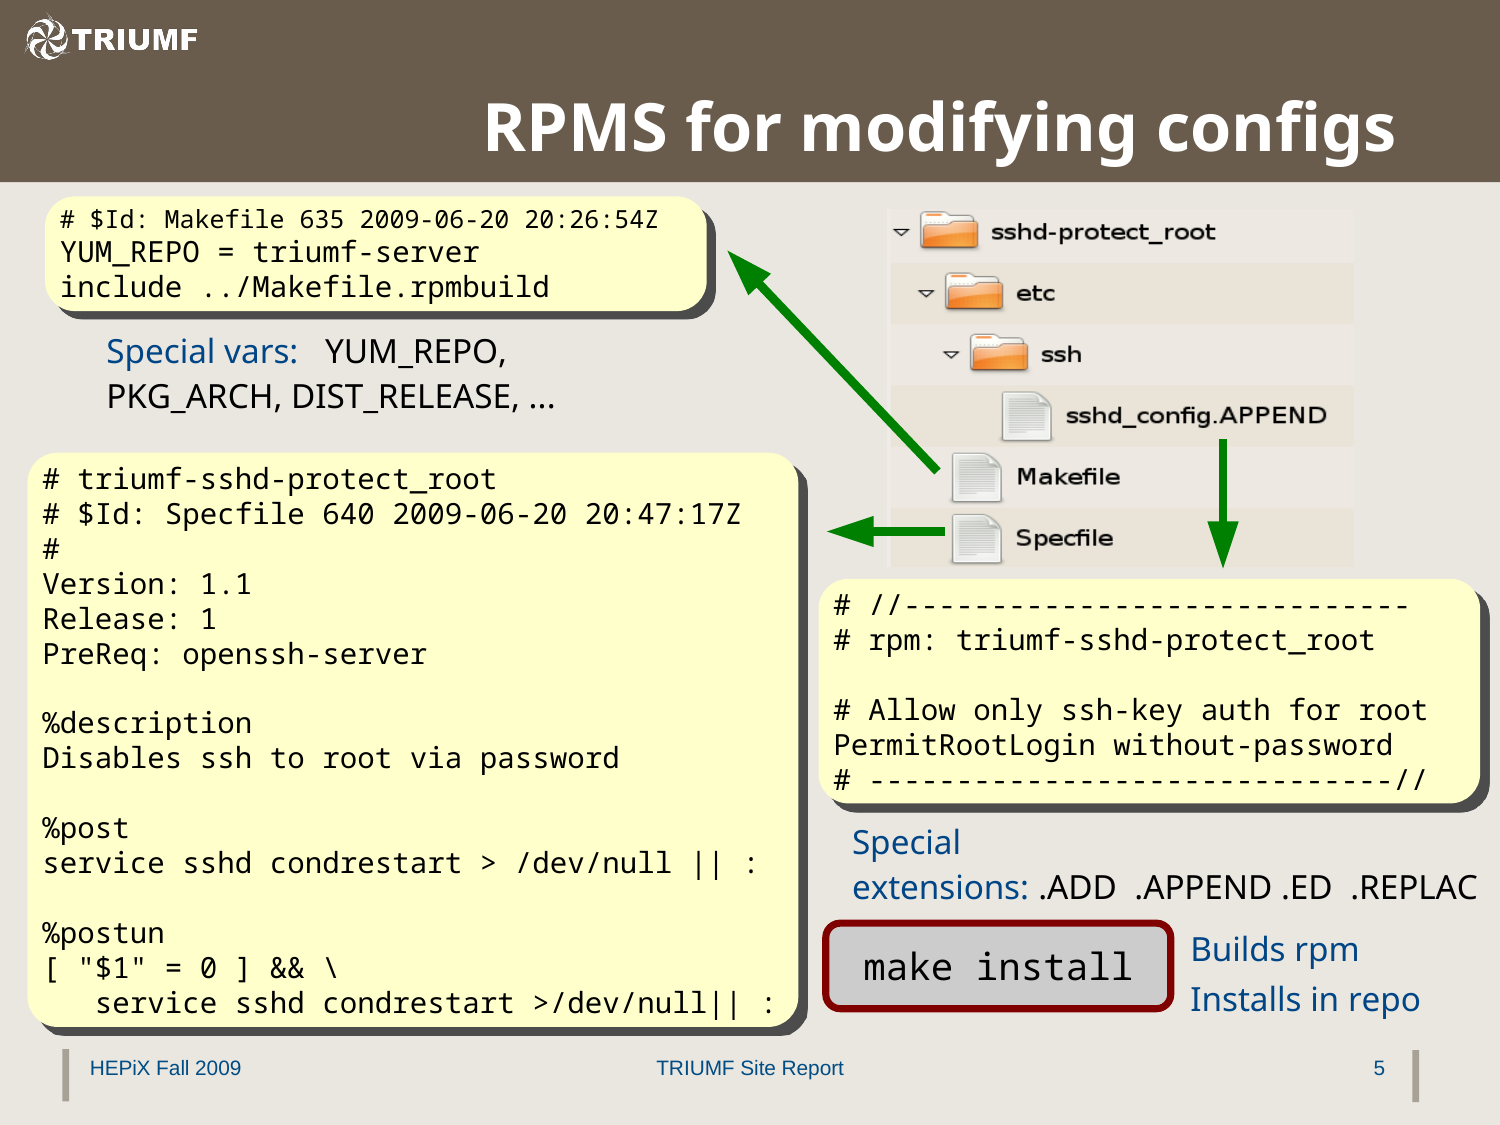

# RPMS for modifying configs
# $Id: Makefile 635 2009-06-20 20:26:54Z
YUM_REPO = triumf-server
include ../Makefile.rpmbuild
Special vars: YUM_REPO,
PKG_ARCH, DIST_RELEASE, ...
# triumf-sshd-protect_root
# $Id: Specfile 640 2009-06-20 20:47:17Z
#
Version: 1.1
Release: 1
PreReq: openssh-server
%description
Disables ssh to root via password
%post
service sshd condrestart > /dev/null || :
%postun
[ "$1" = 0 ] && \
 service sshd condrestart >/dev/null|| :
# //-----------------------------
# rpm: triumf-sshd-protect_root
# Allow only ssh-key auth for root
PermitRootLogin without-password
# ------------------------------//
Special extensions: .ADD .APPEND .ED .REPLACE .SED .SYMLINK
Builds rpm
Installs in repo
make install
HEPiX Fall 2009
TRIUMF Site Report